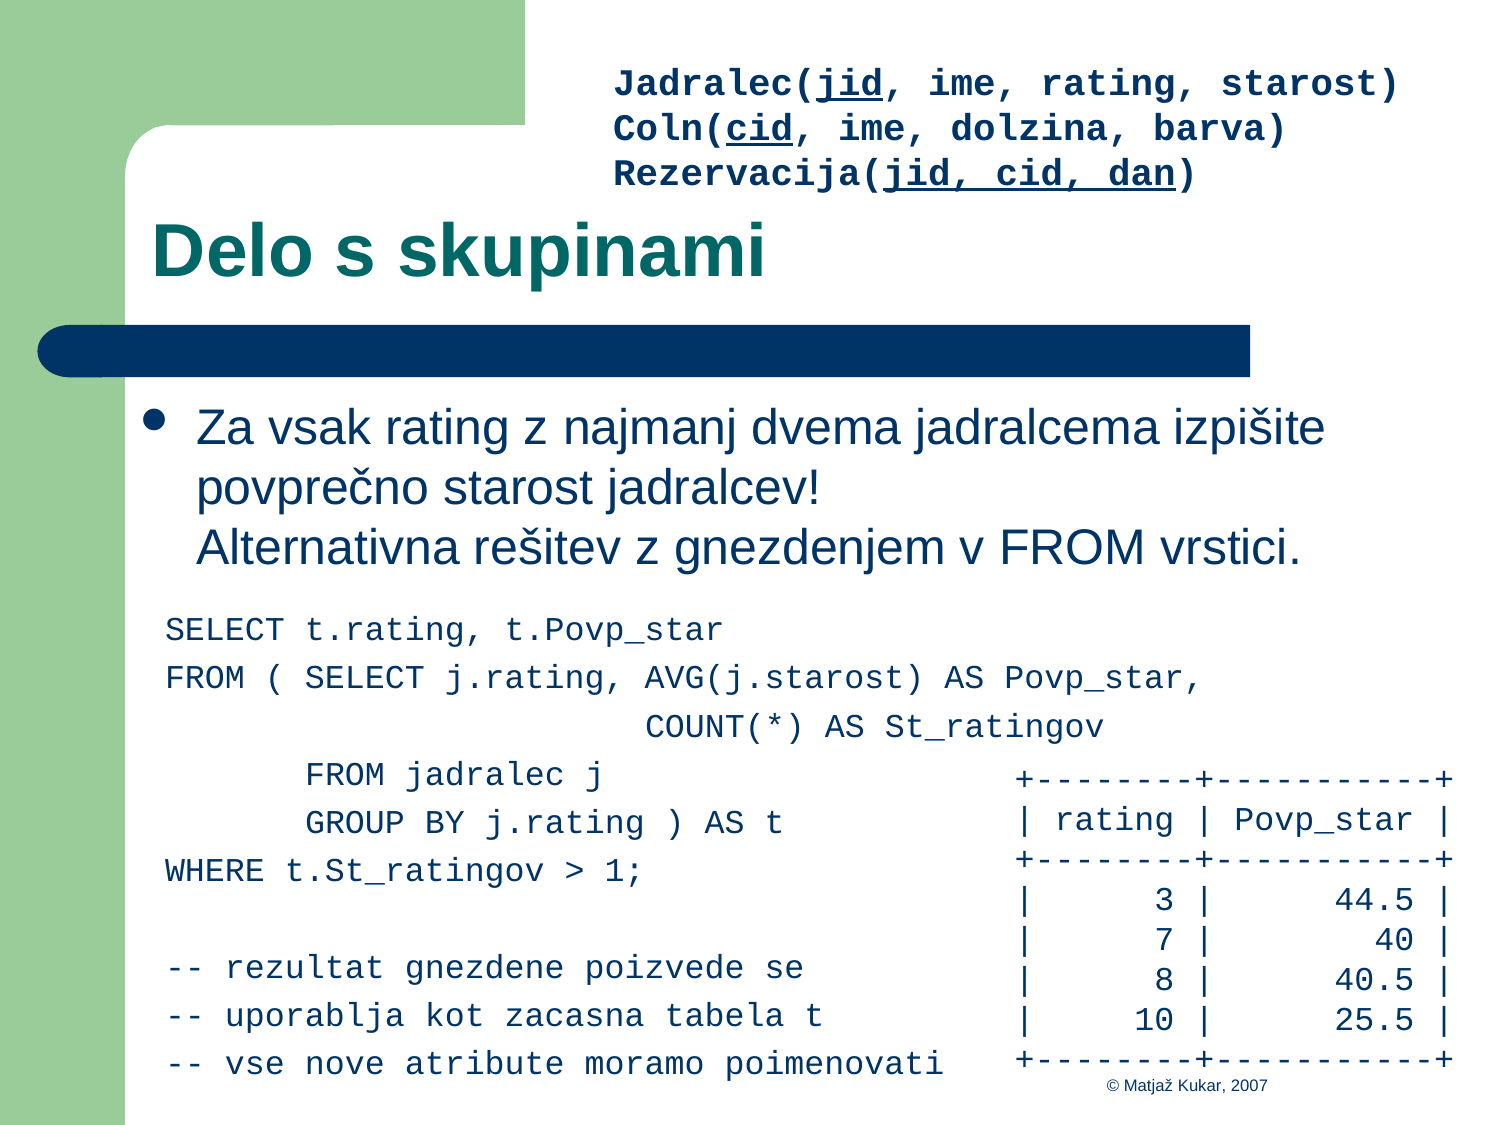

Jadralec(jid, ime, rating, starost)
Coln(cid, ime, dolzina, barva)
Rezervacija(jid, cid, dan)
# Delo s skupinami
Za vsak rating z najmanj dvema jadralcema izpišite povprečno starost jadralcev!
Alternativna rešitev z gnezdenjem v FROM vrstici.
SELECT t.rating, t.Povp_star
FROM ( SELECT j.rating, AVG(j.starost) AS Povp_star,
 COUNT(*) AS St_ratingov
 FROM jadralec j
 GROUP BY j.rating ) AS t
WHERE t.St_ratingov > 1;
-- rezultat gnezdene poizvede se
-- uporablja kot zacasna tabela t
-- vse nove atribute moramo poimenovati
+--------+-----------+
| rating | Povp_star |
+--------+-----------+
| 3 | 44.5 |
| 7 | 40 |
| 8 | 40.5 |
| 10 | 25.5 |
+--------+-----------+
© Matjaž Kukar, 2007